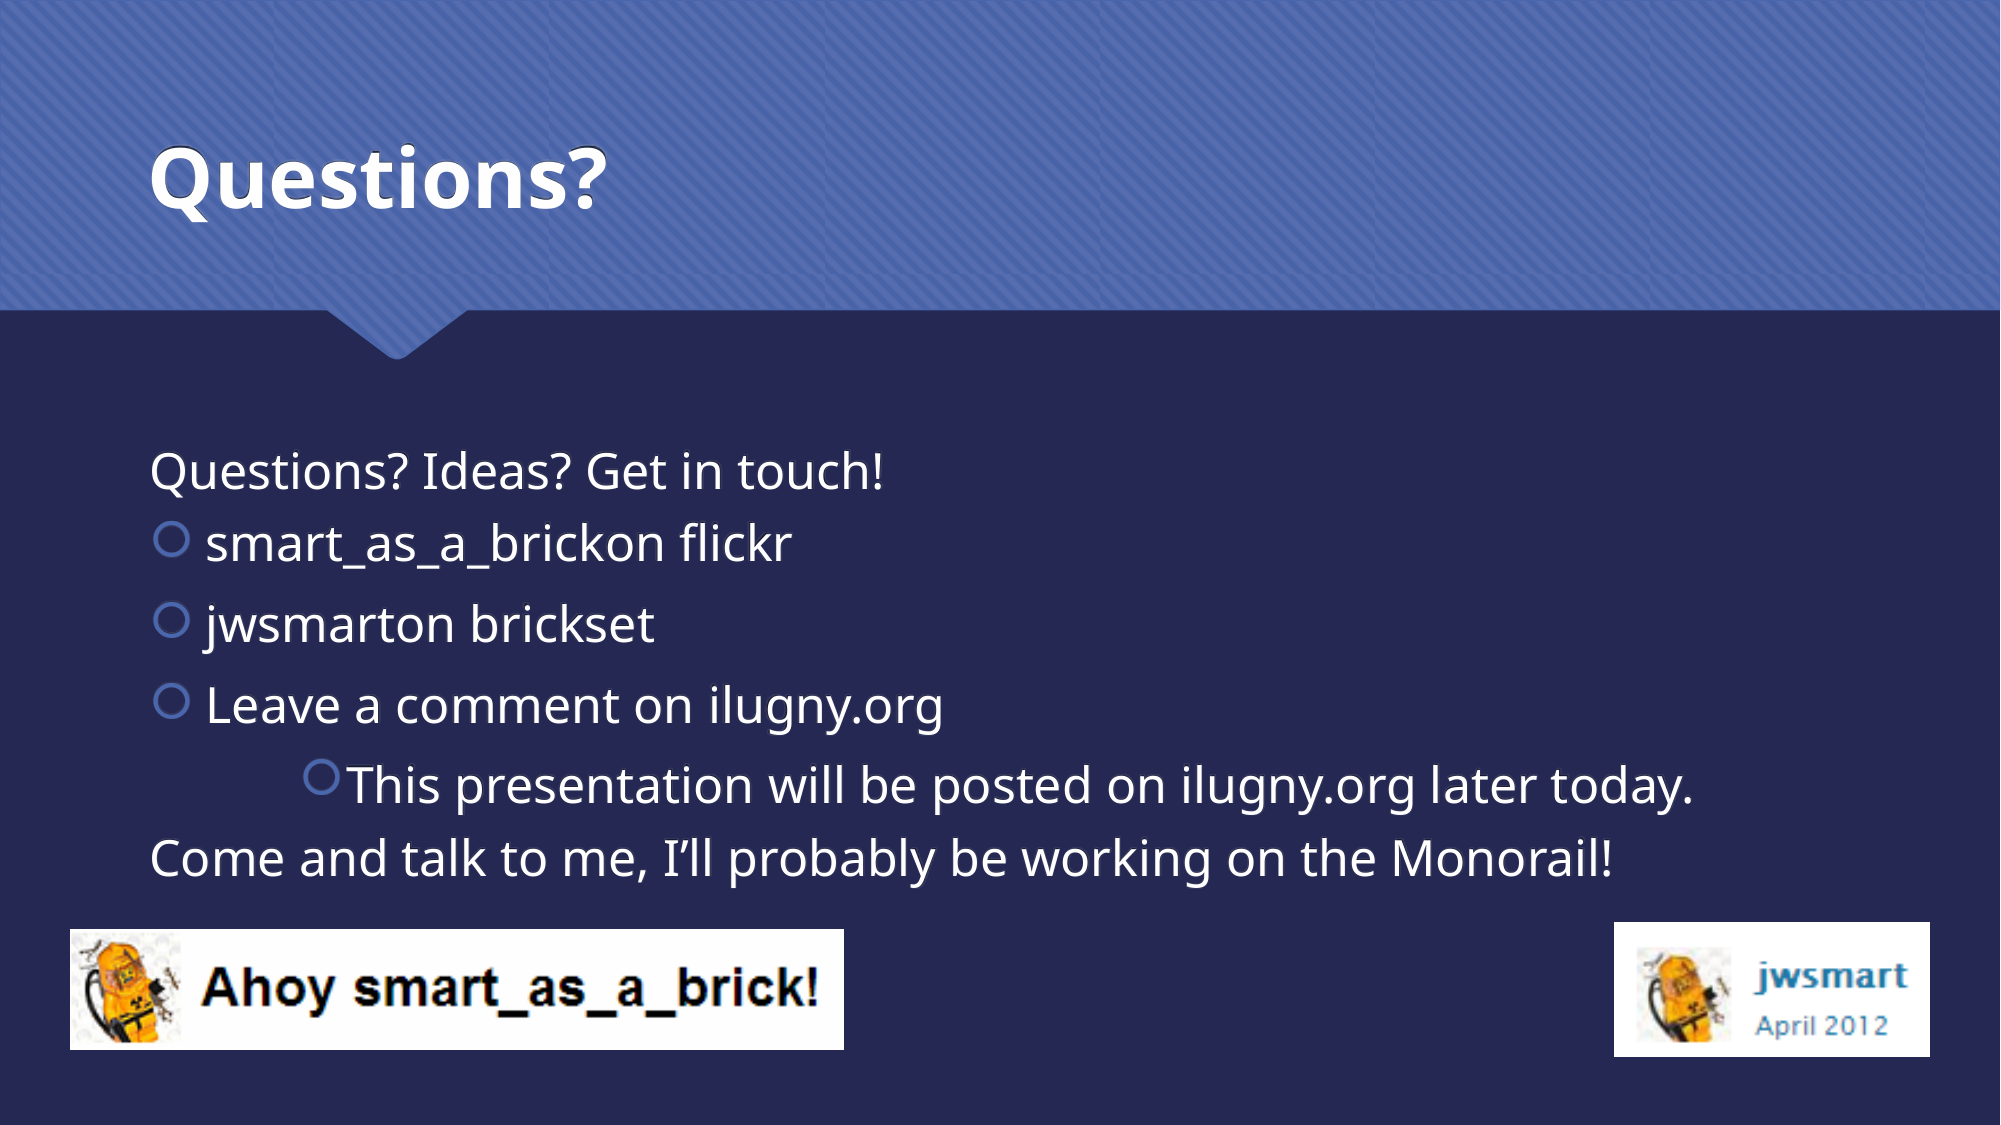

# Questions?
Questions? Ideas? Get in touch!
smart_as_a_brickon flickr
jwsmarton brickset
Leave a comment on ilugny.org
This presentation will be posted on ilugny.org later today.
Come and talk to me, I’ll probably be working on the Monorail!